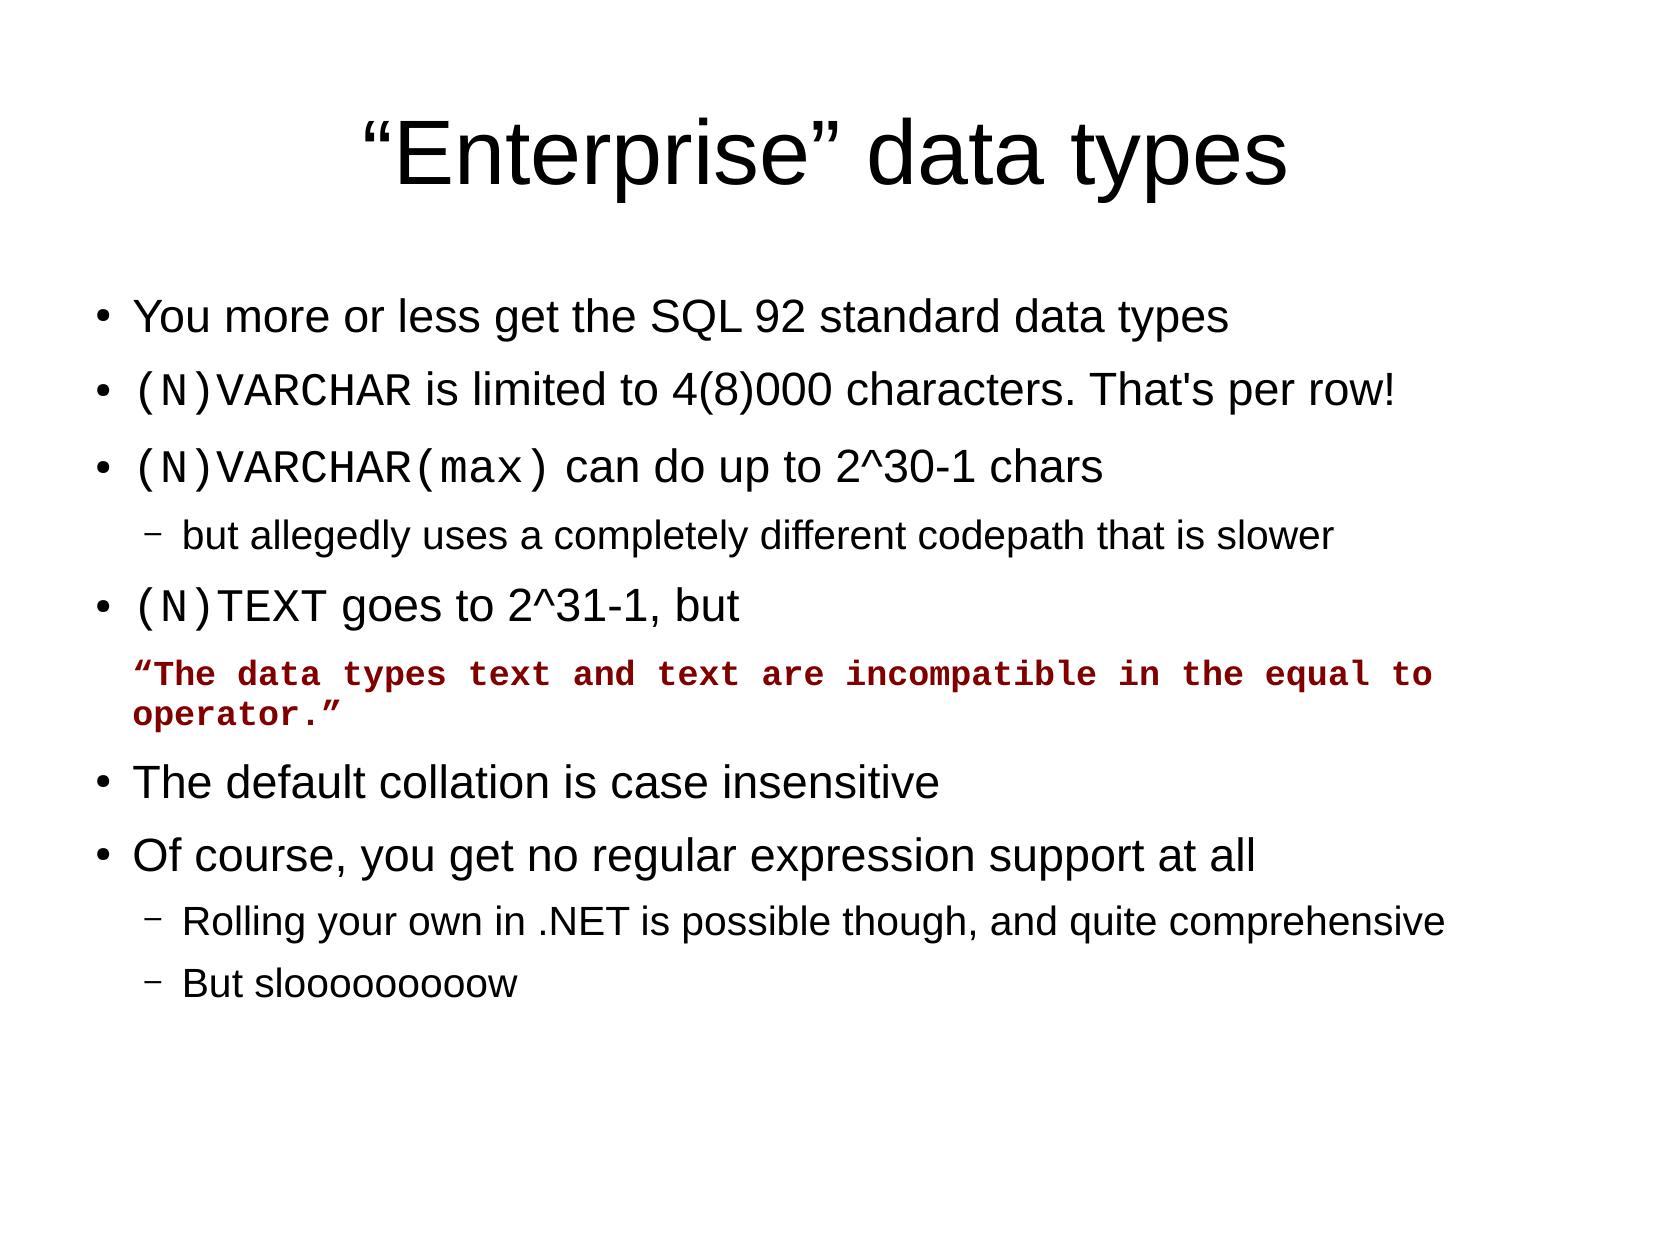

# “Enterprise” data types
You more or less get the SQL 92 standard data types
(N)VARCHAR is limited to 4(8)000 characters. That's per row!
(N)VARCHAR(max) can do up to 2^30-1 chars
but allegedly uses a completely different codepath that is slower
(N)TEXT goes to 2^31-1, but
“The data types text and text are incompatible in the equal to operator.”
The default collation is case insensitive
Of course, you get no regular expression support at all
Rolling your own in .NET is possible though, and quite comprehensive
But slooooooooow